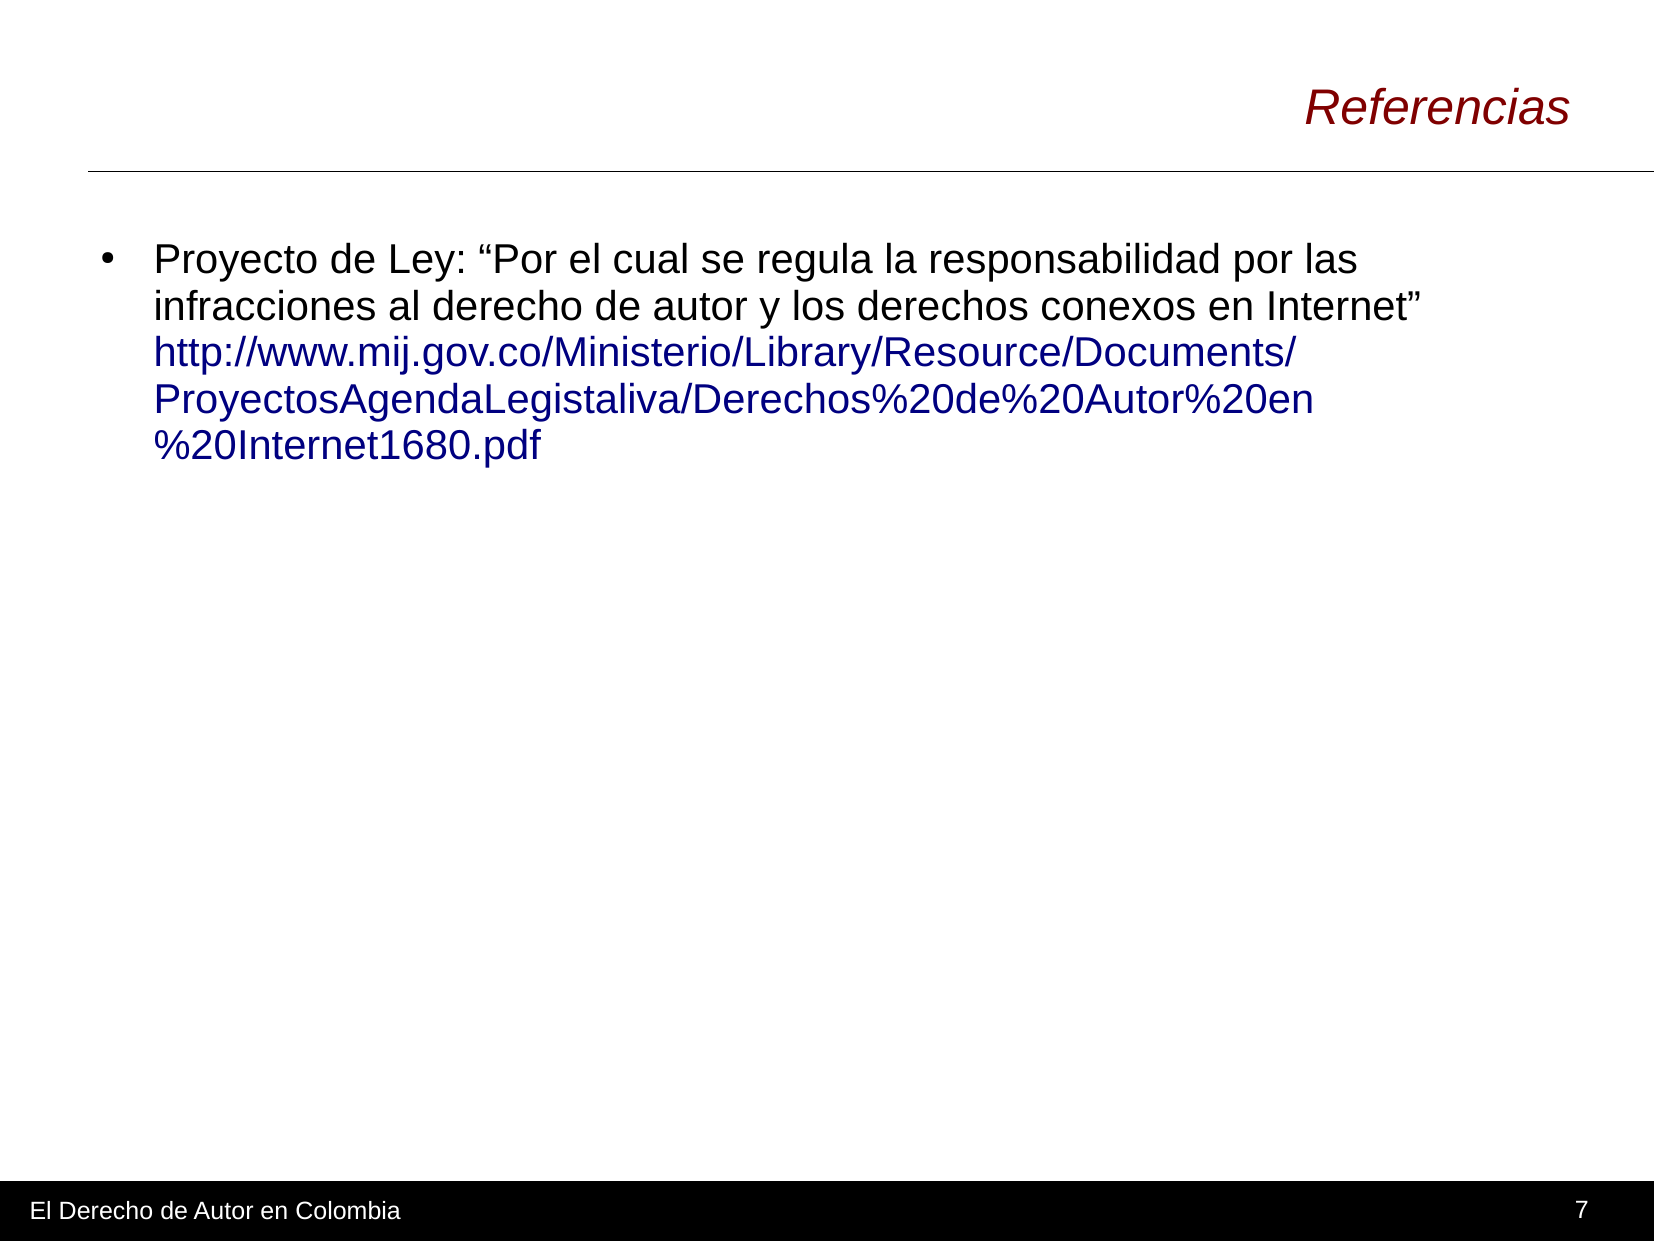

# Referencias
Proyecto de Ley: “Por el cual se regula la responsabilidad por las infracciones al derecho de autor y los derechos conexos en Internet”
http://www.mij.gov.co/Ministerio/Library/Resource/Documents/ProyectosAgendaLegistaliva/Derechos%20de%20Autor%20en%20Internet1680.pdf
7